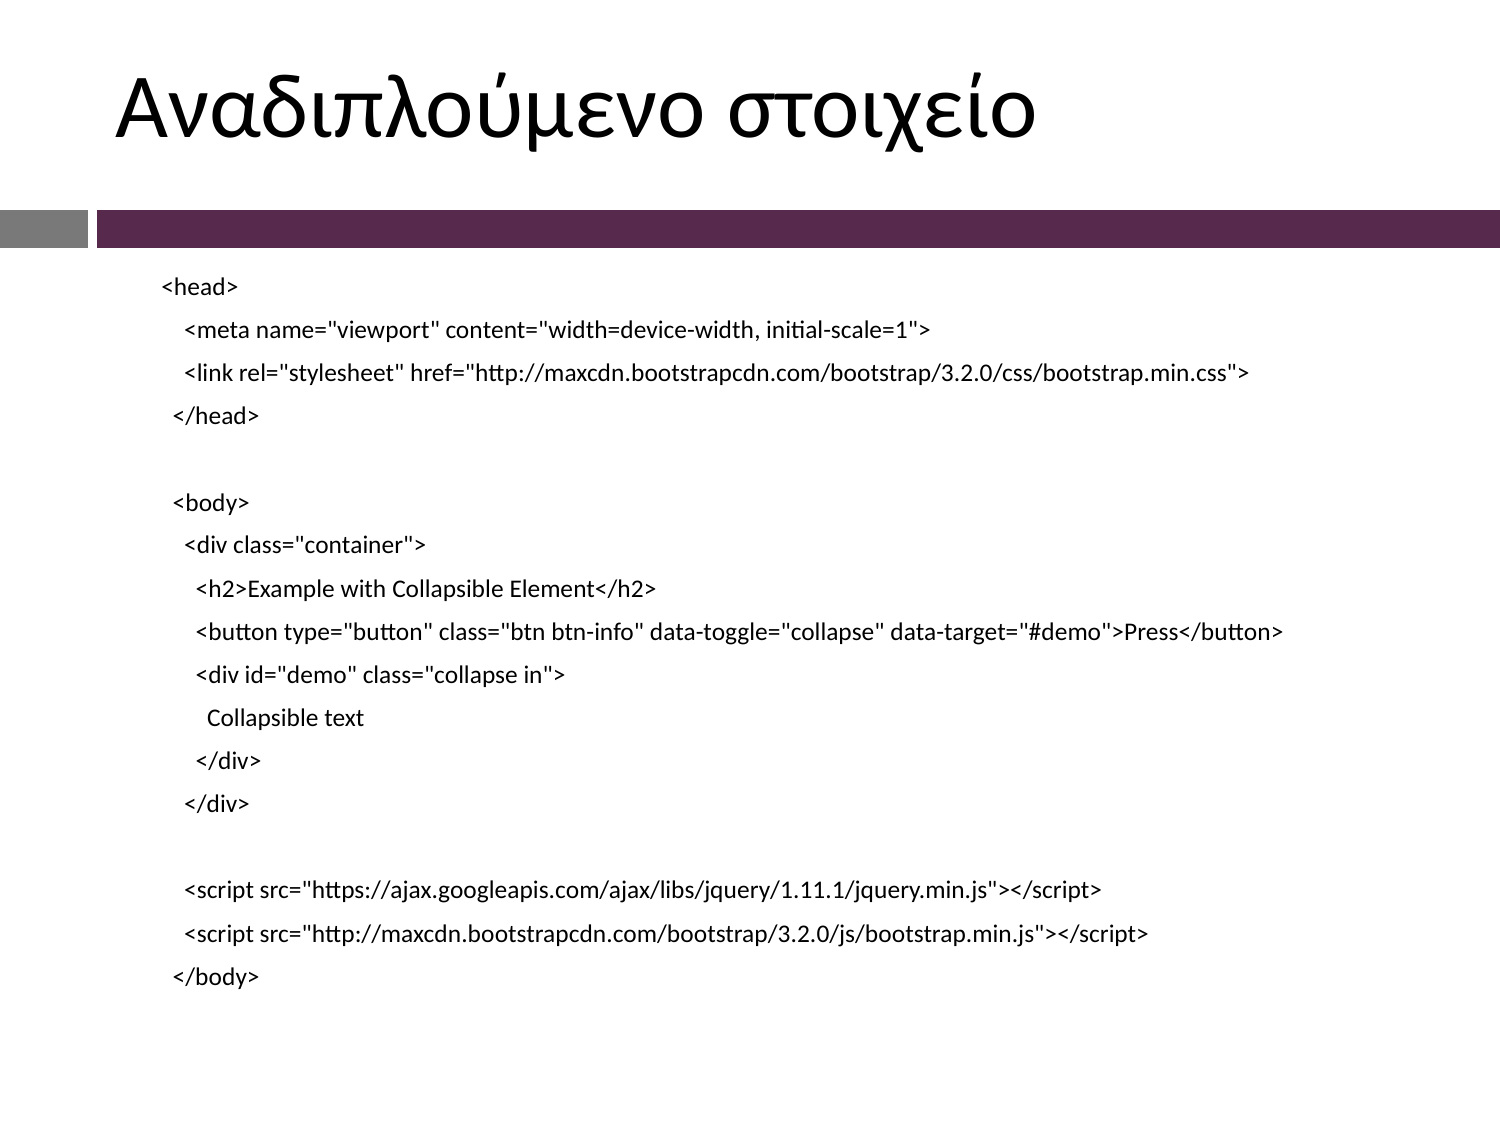

# Αναδιπλούμενο στοιχείο
<head>
 <meta name="viewport" content="width=device-width, initial-scale=1">
 <link rel="stylesheet" href="http://maxcdn.bootstrapcdn.com/bootstrap/3.2.0/css/bootstrap.min.css">
 </head>
 <body>
 <div class="container">
 <h2>Example with Collapsible Element</h2>
 <button type="button" class="btn btn-info" data-toggle="collapse" data-target="#demo">Press</button>
 <div id="demo" class="collapse in">
 Collapsible text
 </div>
 </div>
 <script src="https://ajax.googleapis.com/ajax/libs/jquery/1.11.1/jquery.min.js"></script>
 <script src="http://maxcdn.bootstrapcdn.com/bootstrap/3.2.0/js/bootstrap.min.js"></script>
 </body>